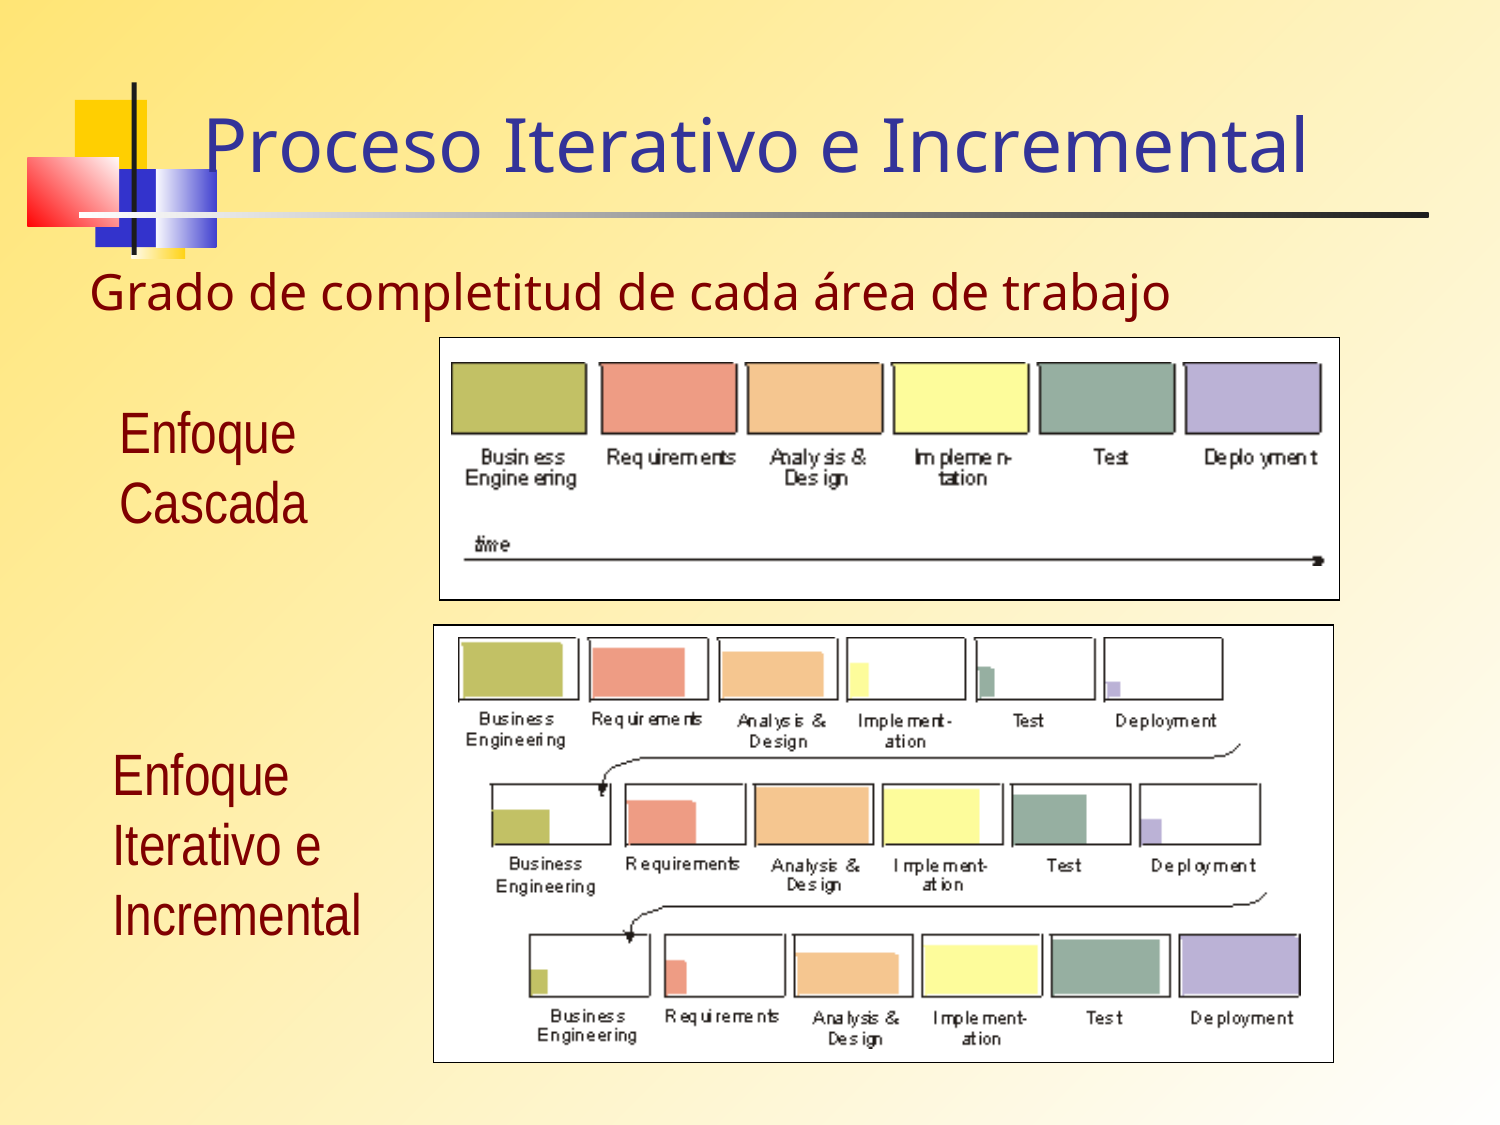

# Proceso Iterativo e Incremental
Grado de completitud de cada área de trabajo
Enfoque
Cascada
Enfoque
Iterativo e
Incremental